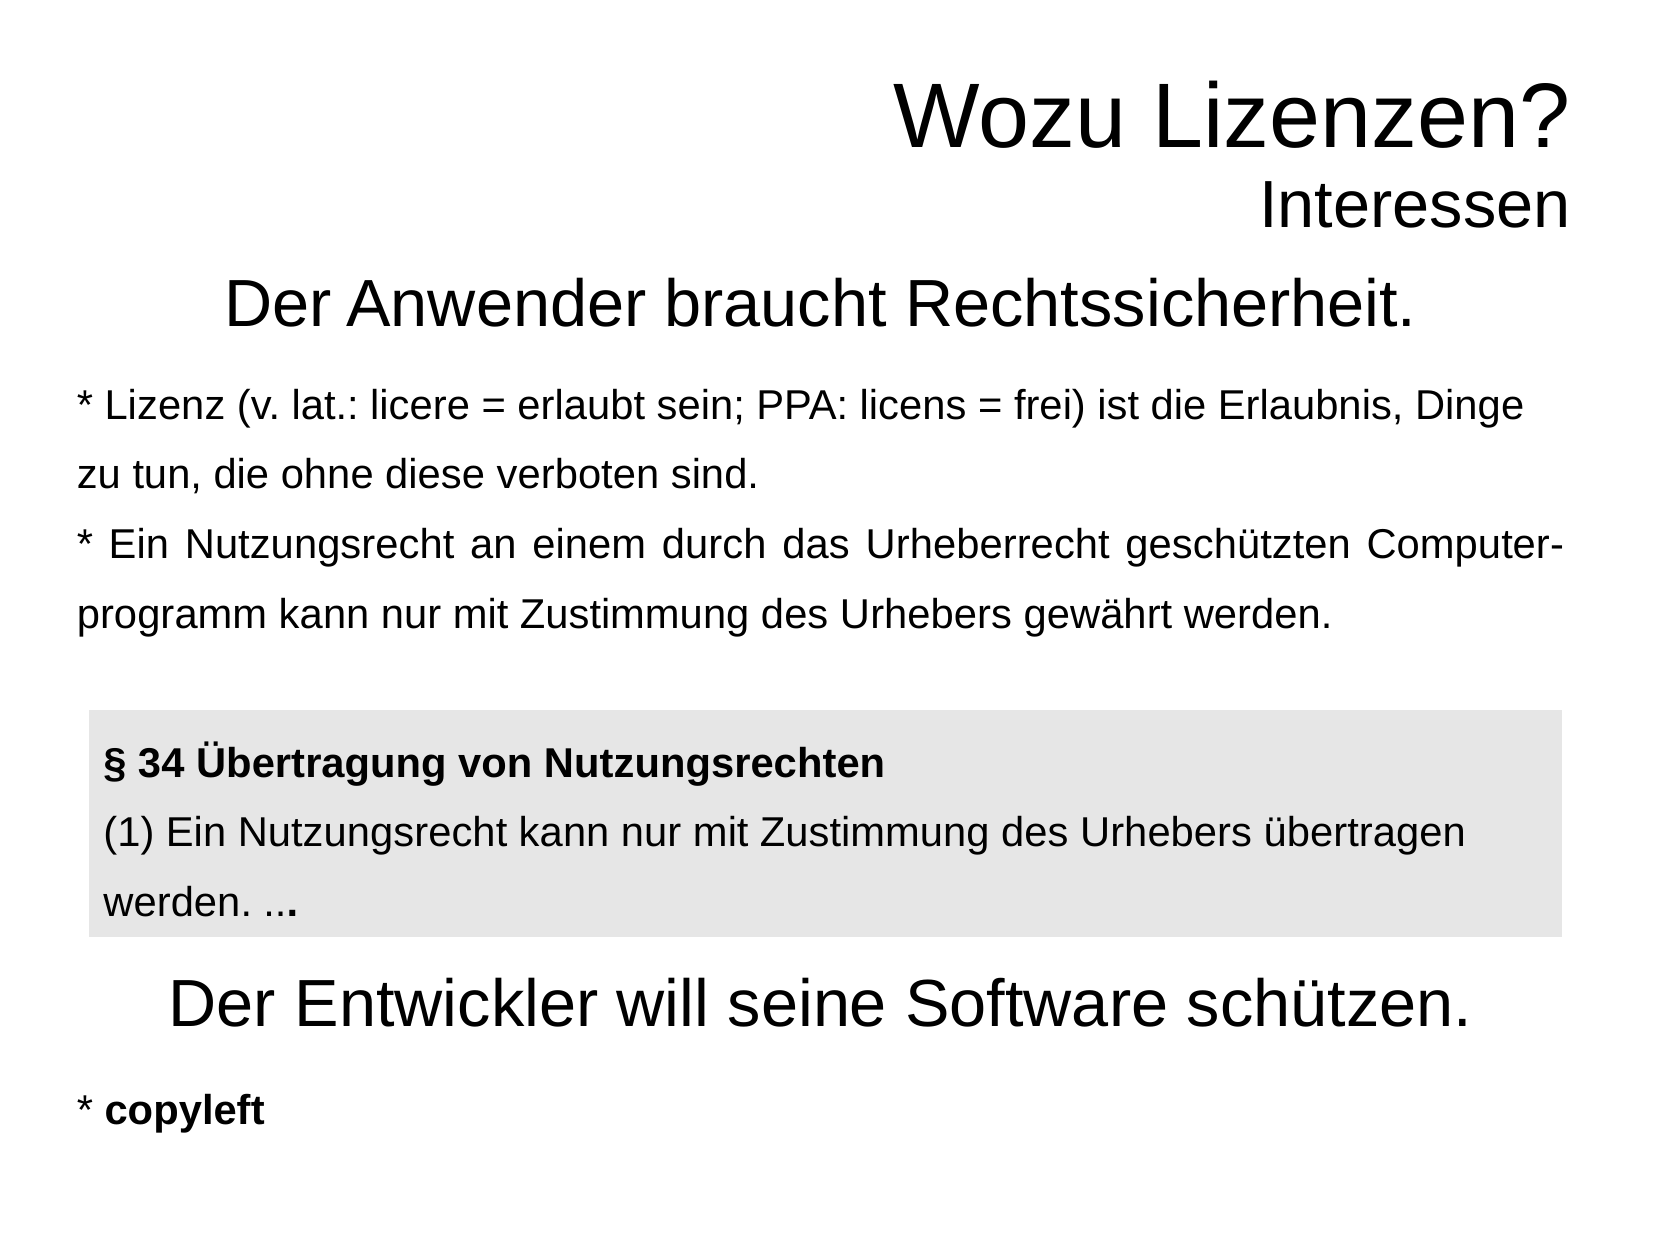

# Wozu Lizenzen? Interessen
Der Anwender braucht Rechtssicherheit.
* Lizenz (v. lat.: licere = erlaubt sein; PPA: licens = frei) ist die Erlaubnis, Dinge zu tun, die ohne diese verboten sind.
* Ein Nutzungsrecht an einem durch das Urheberrecht geschützten Computer-programm kann nur mit Zustimmung des Urhebers gewährt werden.
Der Entwickler will seine Software schützen.
* copyleft
| § 34 Übertragung von Nutzungsrechten (1) Ein Nutzungsrecht kann nur mit Zustimmung des Urhebers übertragen werden. ... |
| --- |